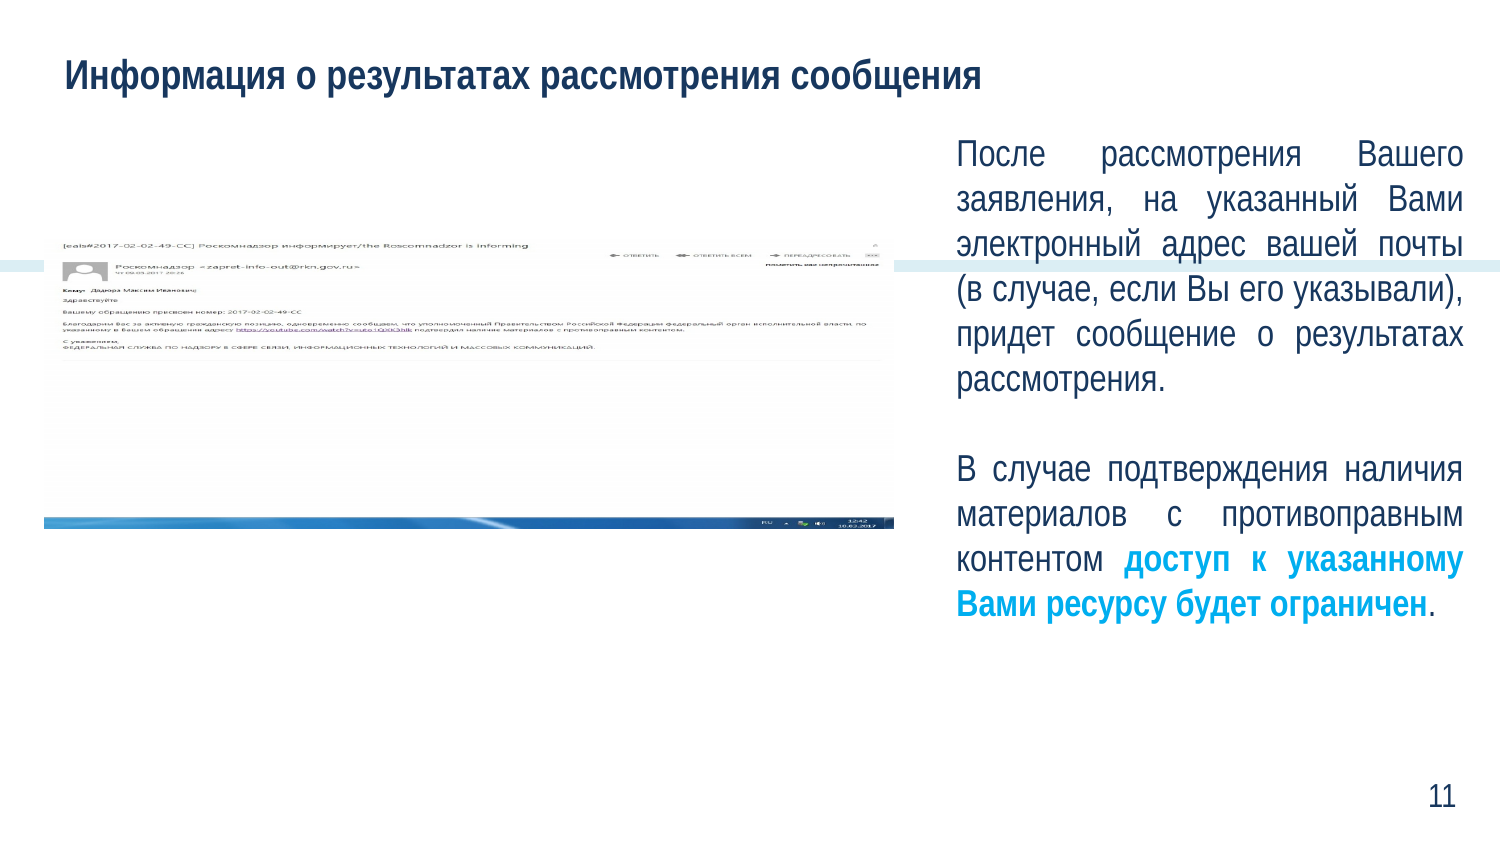

Информация о результатах рассмотрения сообщения
После рассмотрения Вашего заявления, на указанный Вами электронный адрес вашей почты (в случае, если Вы его указывали), придет сообщение о результатах рассмотрения.
В случае подтверждения наличия материалов с противоправным контентом доступ к указанному Вами ресурсу будет ограничен.